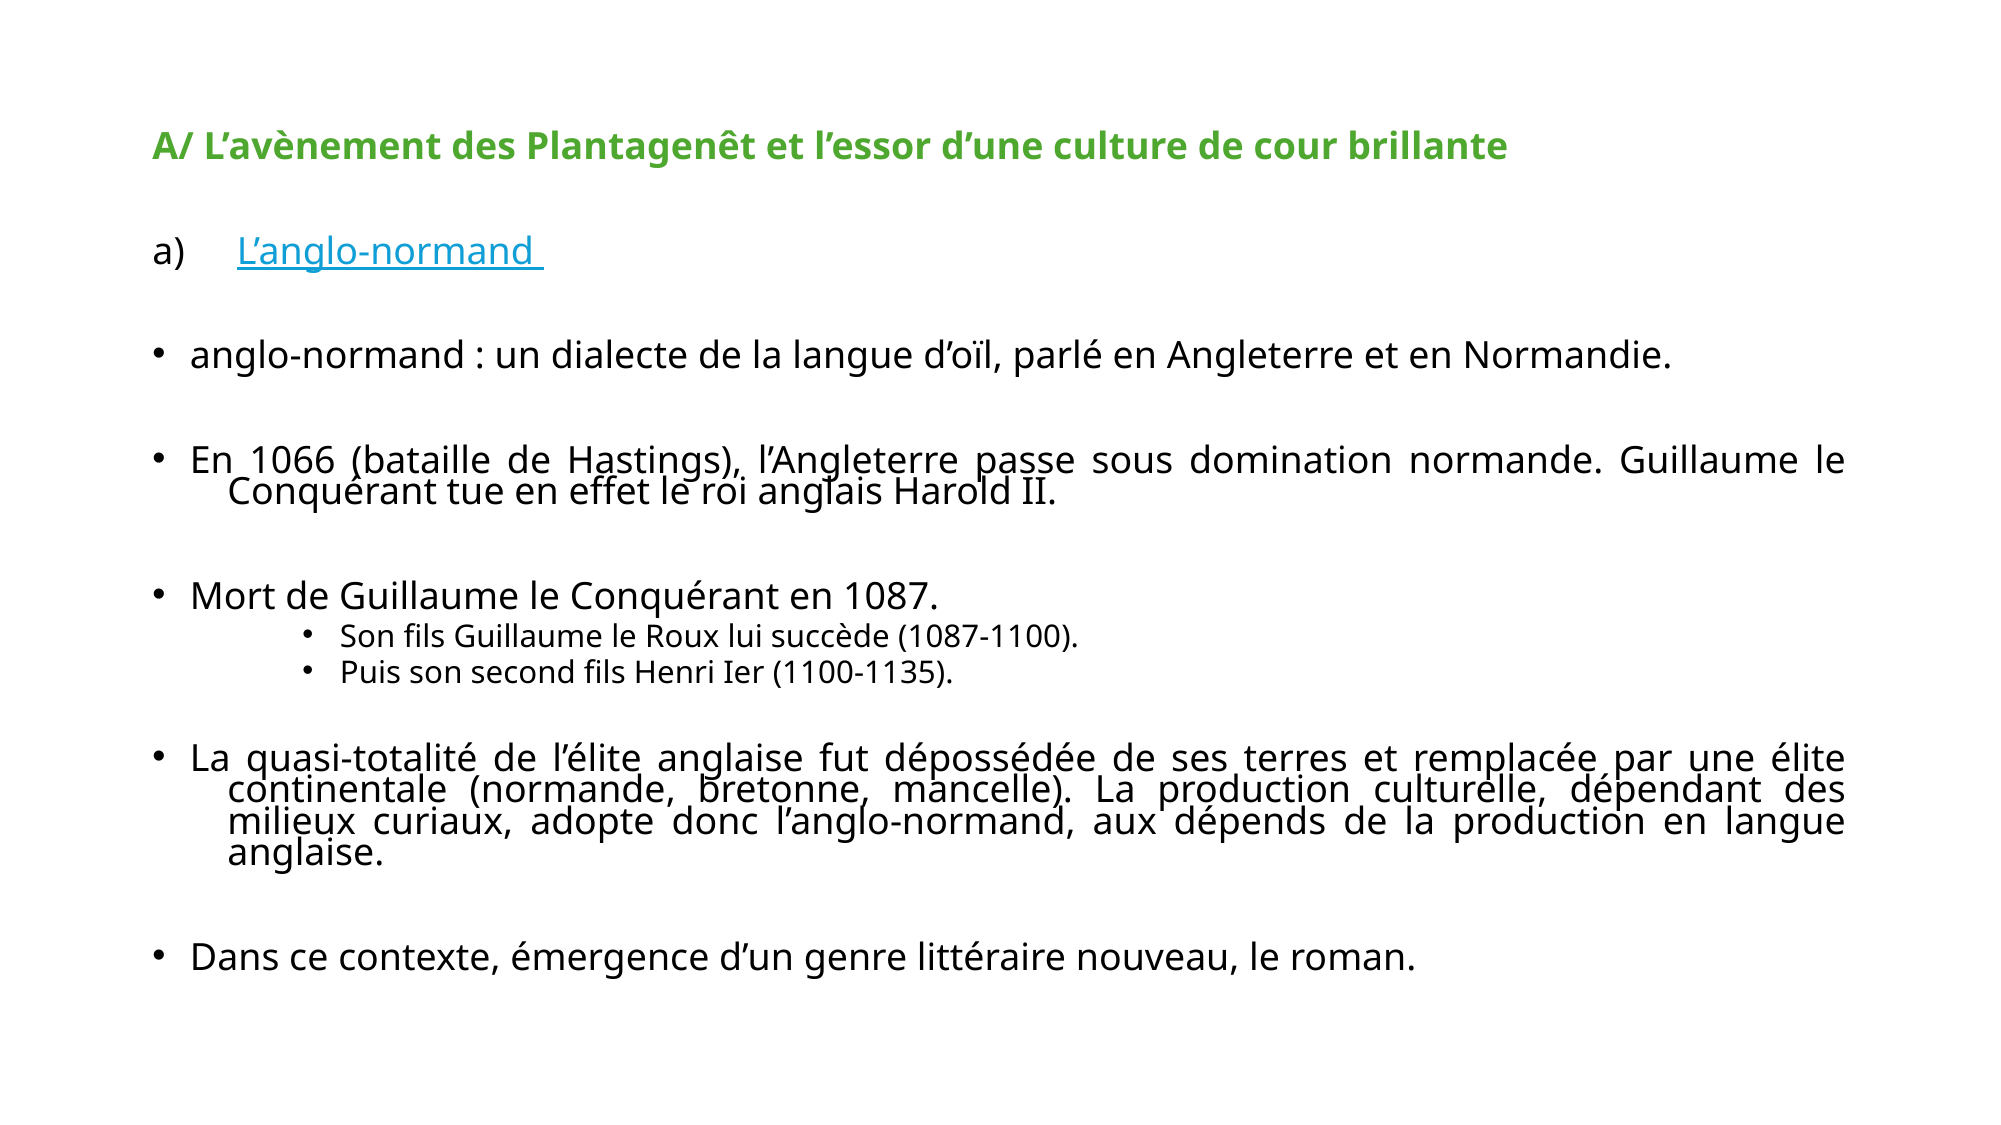

# A/ L’avènement des Plantagenêt et l’essor d’une culture de cour brillante
L’anglo-normand
anglo-normand : un dialecte de la langue d’oïl, parlé en Angleterre et en Normandie.
En 1066 (bataille de Hastings), l’Angleterre passe sous domination normande. Guillaume le Conquérant tue en effet le roi anglais Harold II.
Mort de Guillaume le Conquérant en 1087.
Son fils Guillaume le Roux lui succède (1087-1100).
Puis son second fils Henri Ier (1100-1135).
La quasi-totalité de l’élite anglaise fut dépossédée de ses terres et remplacée par une élite continentale (normande, bretonne, mancelle). La production culturelle, dépendant des milieux curiaux, adopte donc l’anglo-normand, aux dépends de la production en langue anglaise.
Dans ce contexte, émergence d’un genre littéraire nouveau, le roman.